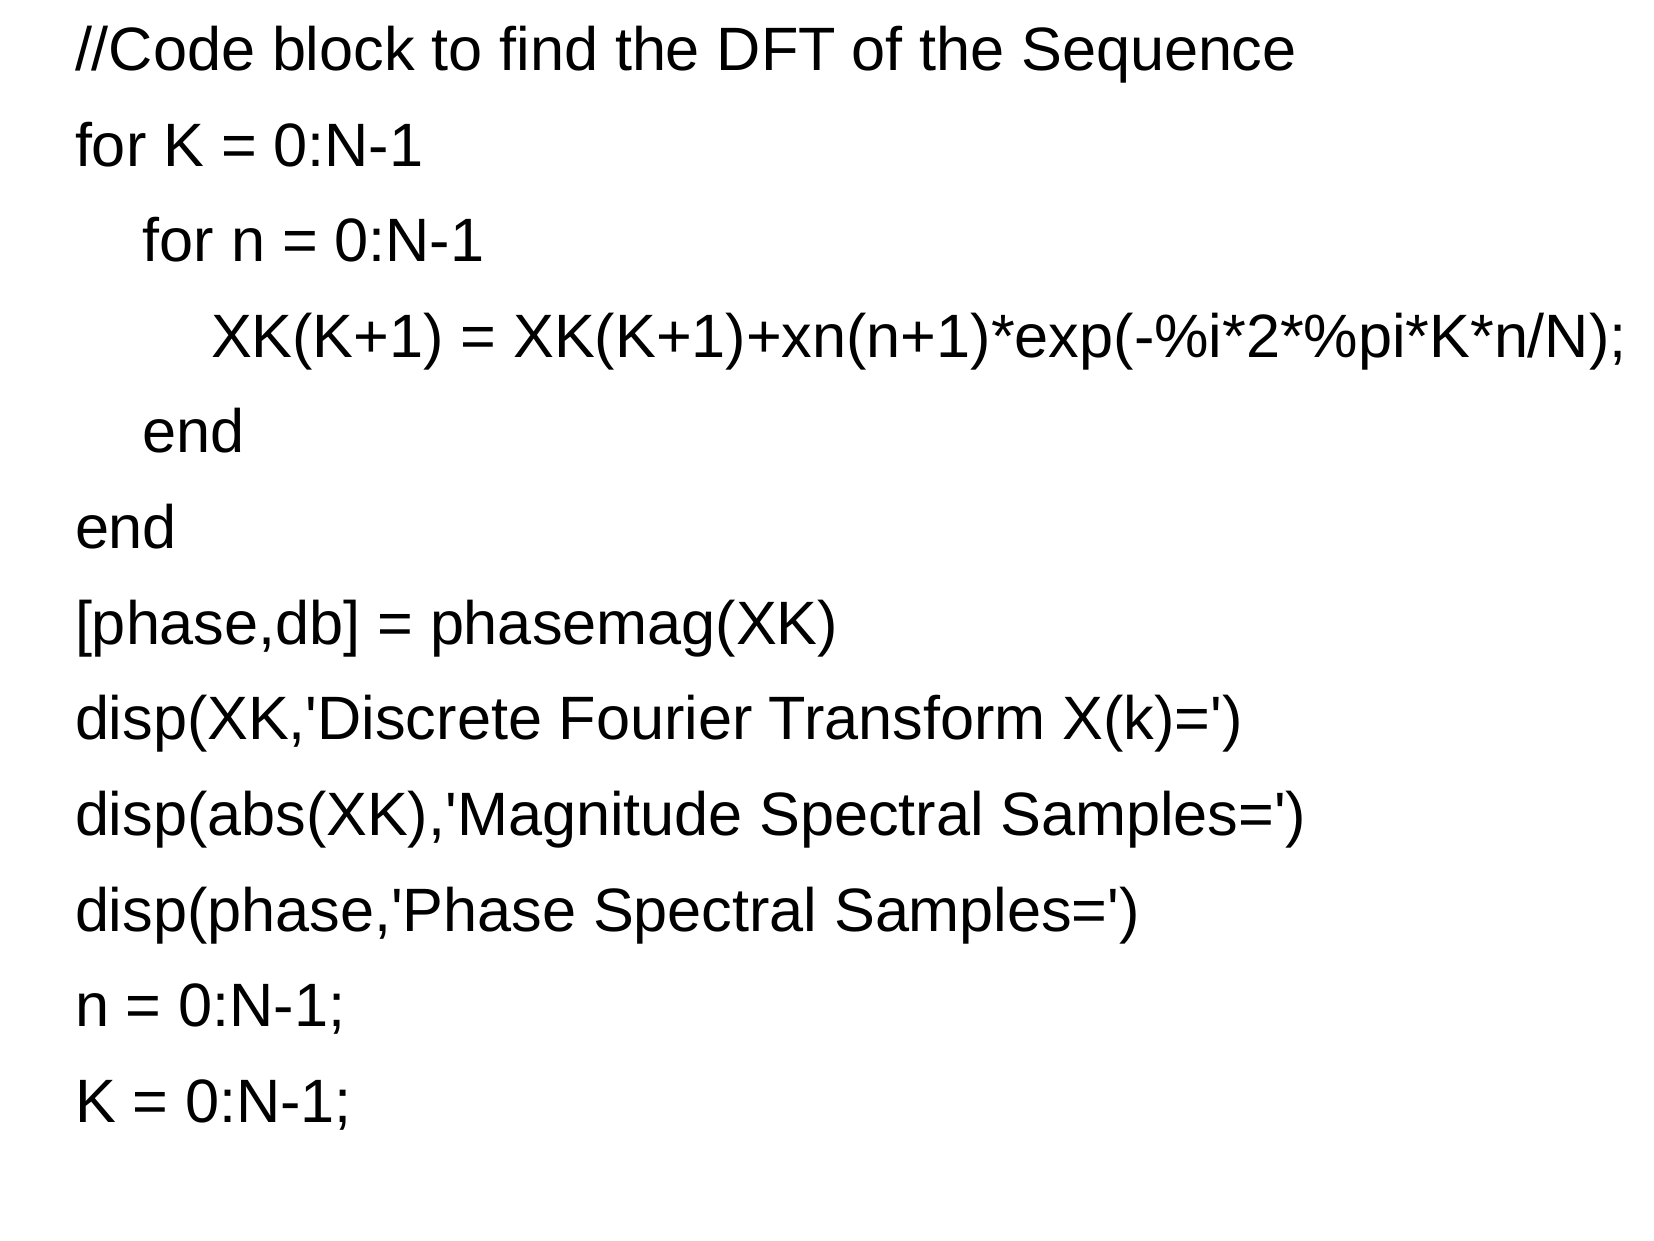

# //Code block to find the DFT of the Sequence
for K = 0:N-1
 for n = 0:N-1
 XK(K+1) = XK(K+1)+xn(n+1)*exp(-%i*2*%pi*K*n/N);
 end
end
[phase,db] = phasemag(XK)
disp(XK,'Discrete Fourier Transform X(k)=')
disp(abs(XK),'Magnitude Spectral Samples=')
disp(phase,'Phase Spectral Samples=')
n = 0:N-1;
K = 0:N-1;